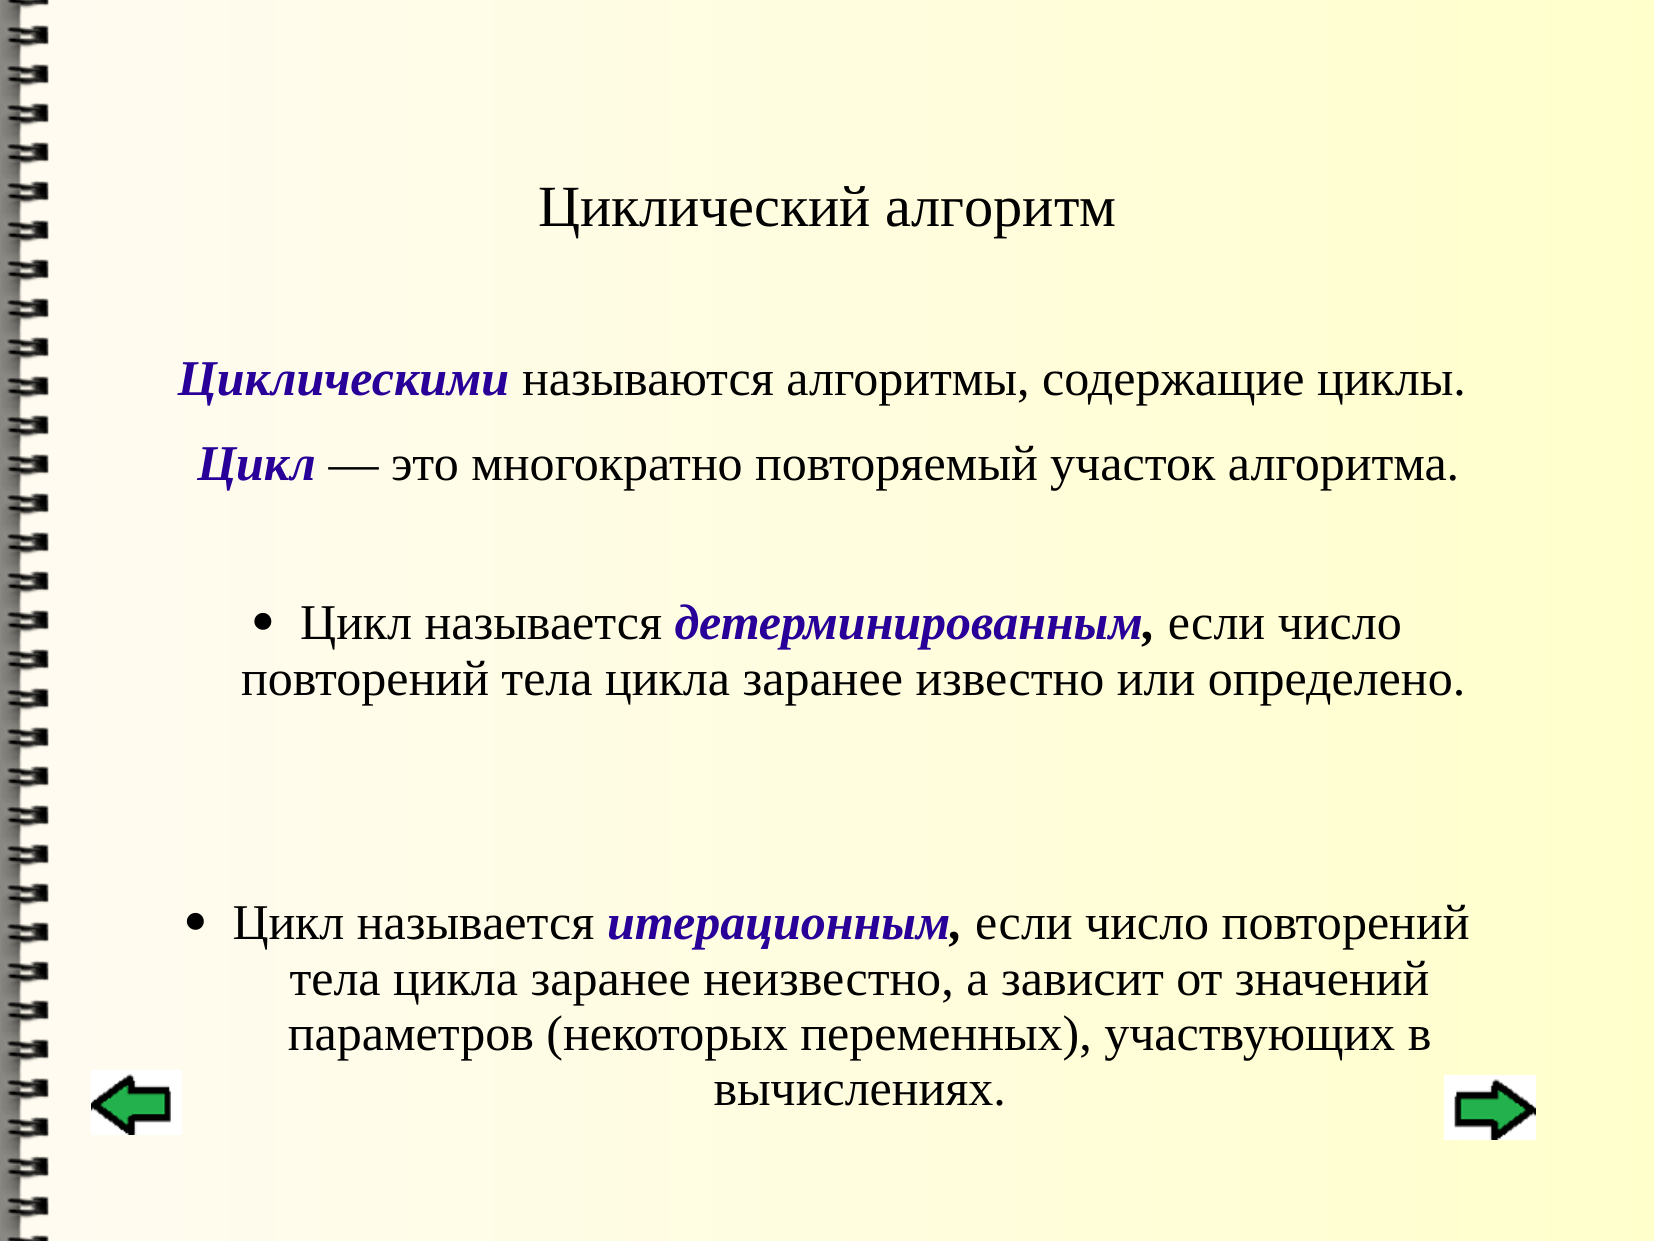

# Циклический алгоритм
Циклическими называются алгоритмы, содержащие циклы.
Цикл — это многократно повторяемый участок алгоритма.
 Цикл называется детерминированным, если число повторений тела цикла заранее известно или определено.
 Цикл называется итерационным, если число повторений тела цикла заранее неизвестно, а зависит от значений параметров (некоторых переменных), участвующих в вычислениях.